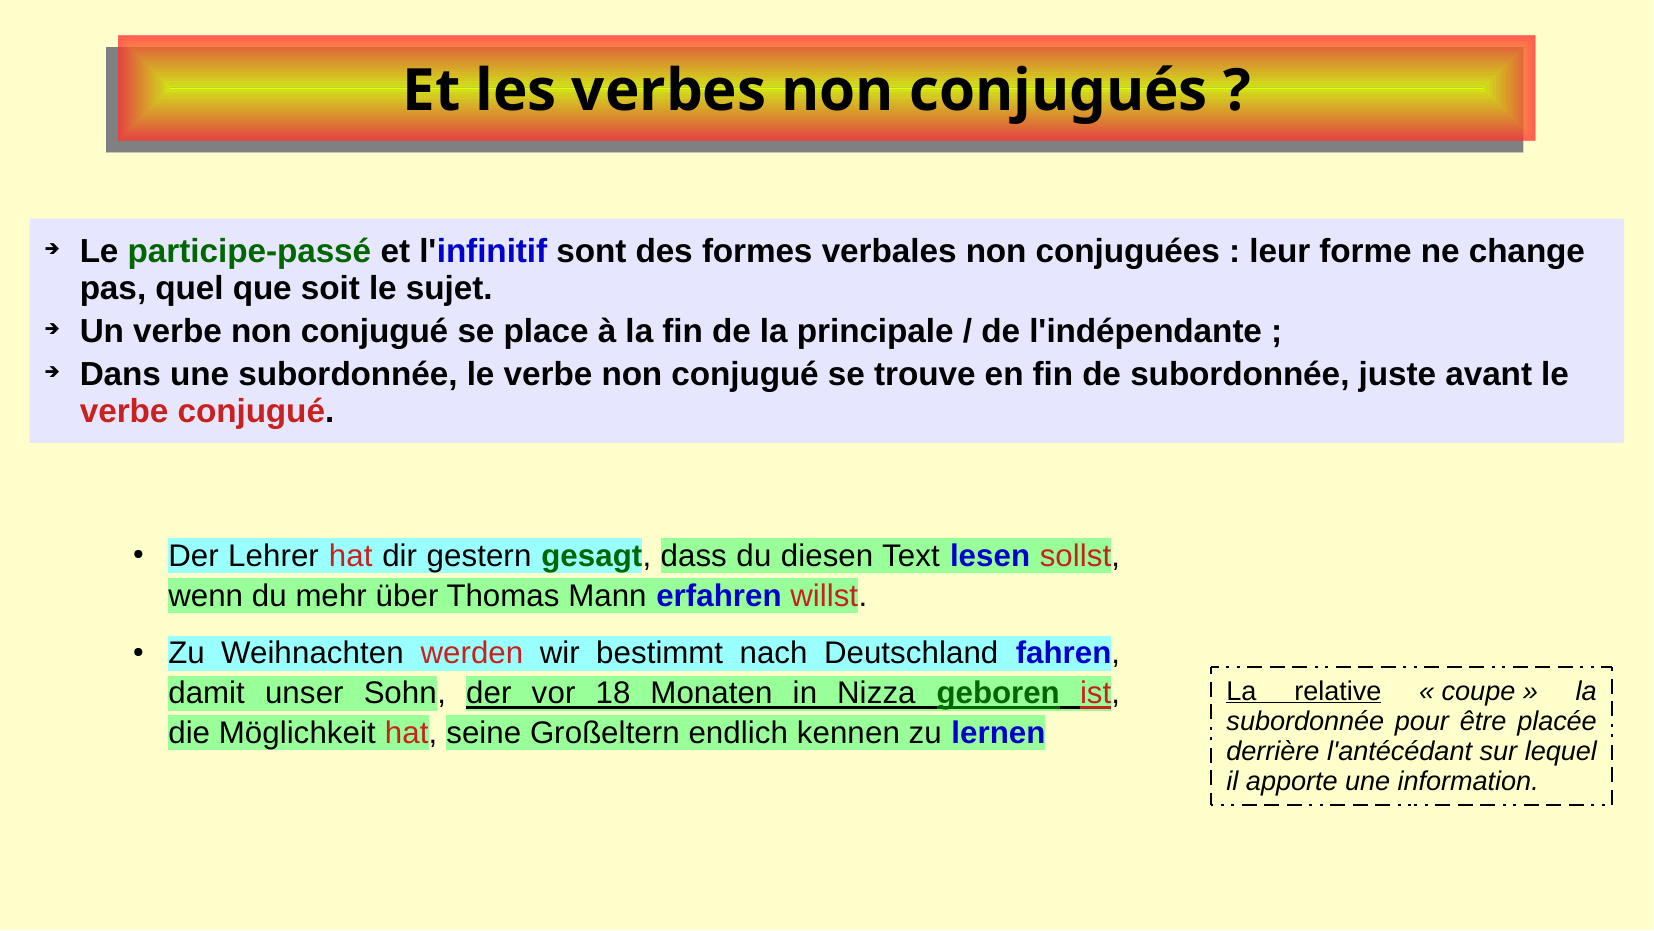

Et les verbes non conjugués ?
Le participe-passé et l'infinitif sont des formes verbales non conjuguées : leur forme ne change pas, quel que soit le sujet.
Un verbe non conjugué se place à la fin de la principale / de l'indépendante ;
Dans une subordonnée, le verbe non conjugué se trouve en fin de subordonnée, juste avant le verbe conjugué.
Der Lehrer hat dir gestern gesagt, dass du diesen Text lesen sollst, wenn du mehr über Thomas Mann erfahren willst.
Zu Weihnachten werden wir bestimmt nach Deutschland fahren, damit unser Sohn, der vor 18 Monaten in Nizza geboren ist, die Möglichkeit hat, seine Großeltern endlich kennen zu lernen
La relative « coupe » la subordonnée pour être placée derrière l'antécédant sur lequel il apporte une information.